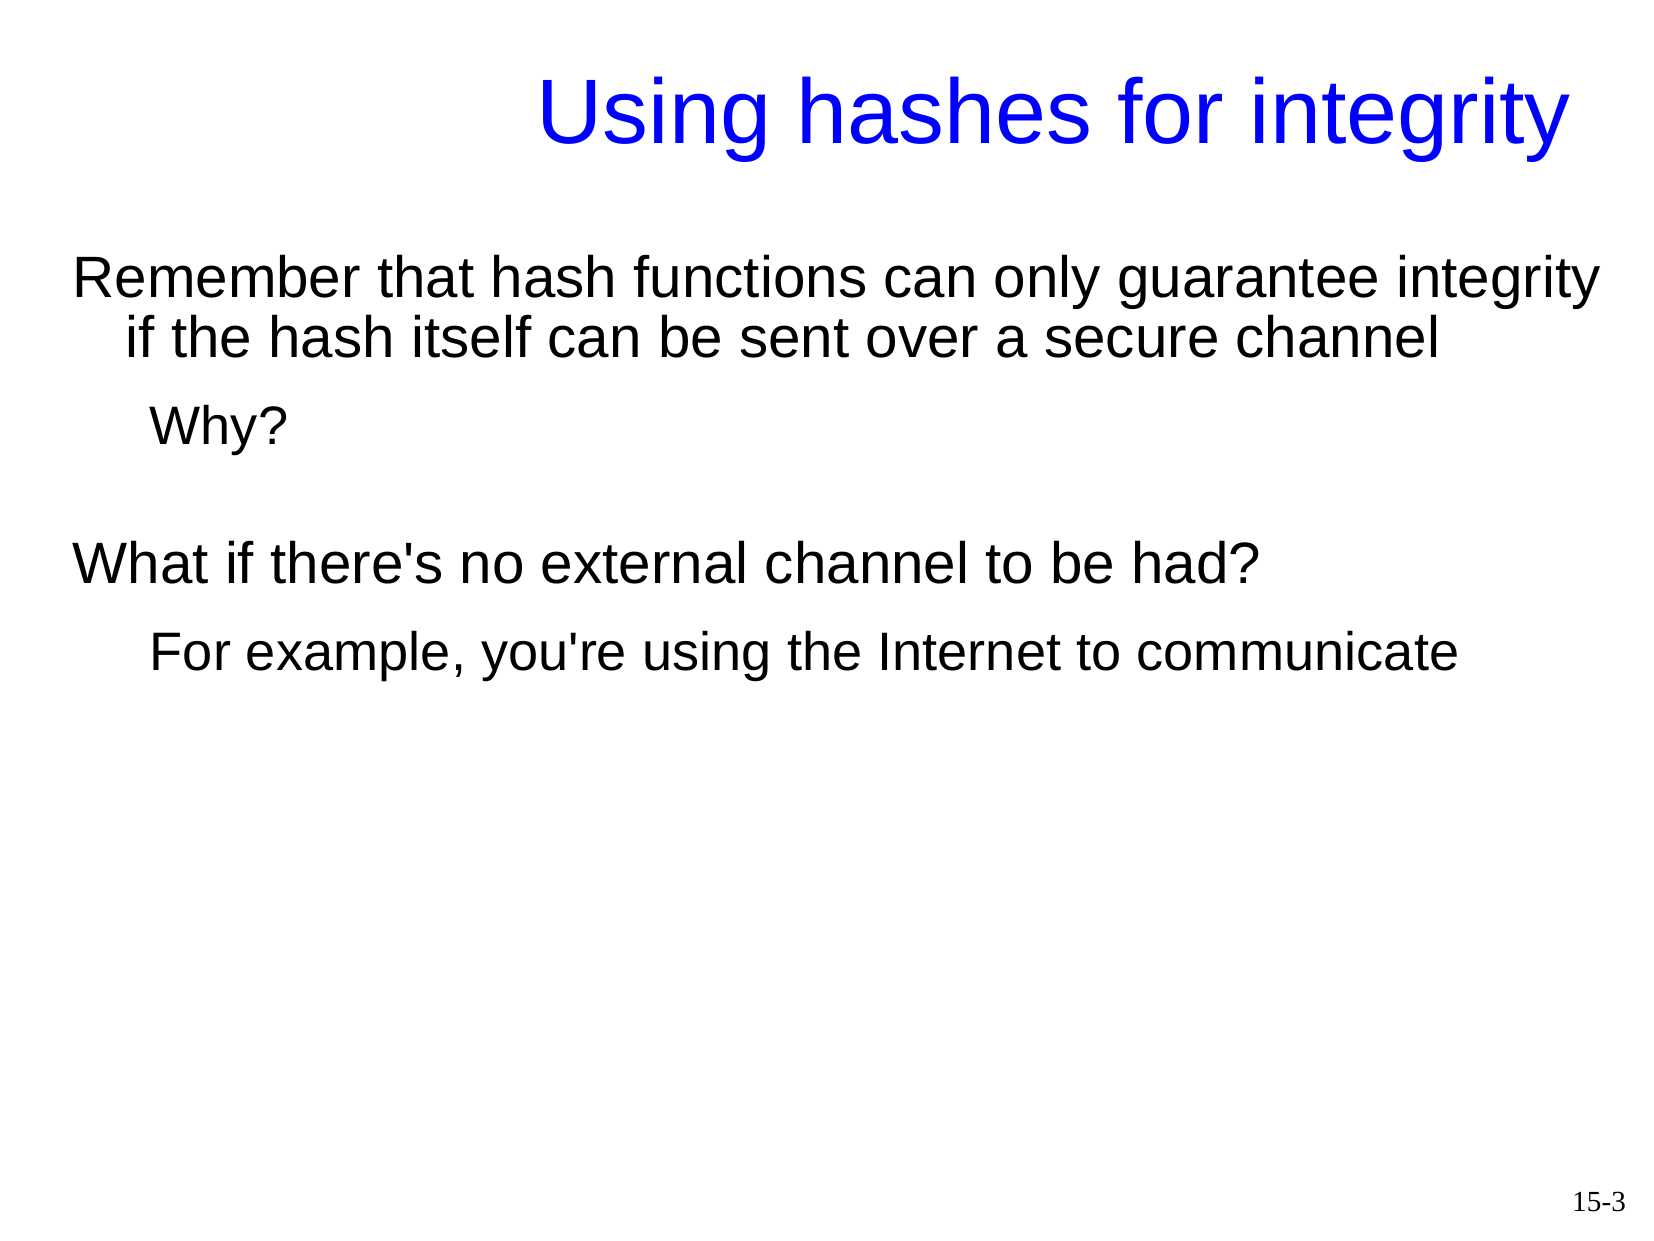

# Using hashes for integrity
Remember that hash functions can only guarantee integrity if the hash itself can be sent over a secure channel
Why?
What if there's no external channel to be had?
For example, you're using the Internet to communicate